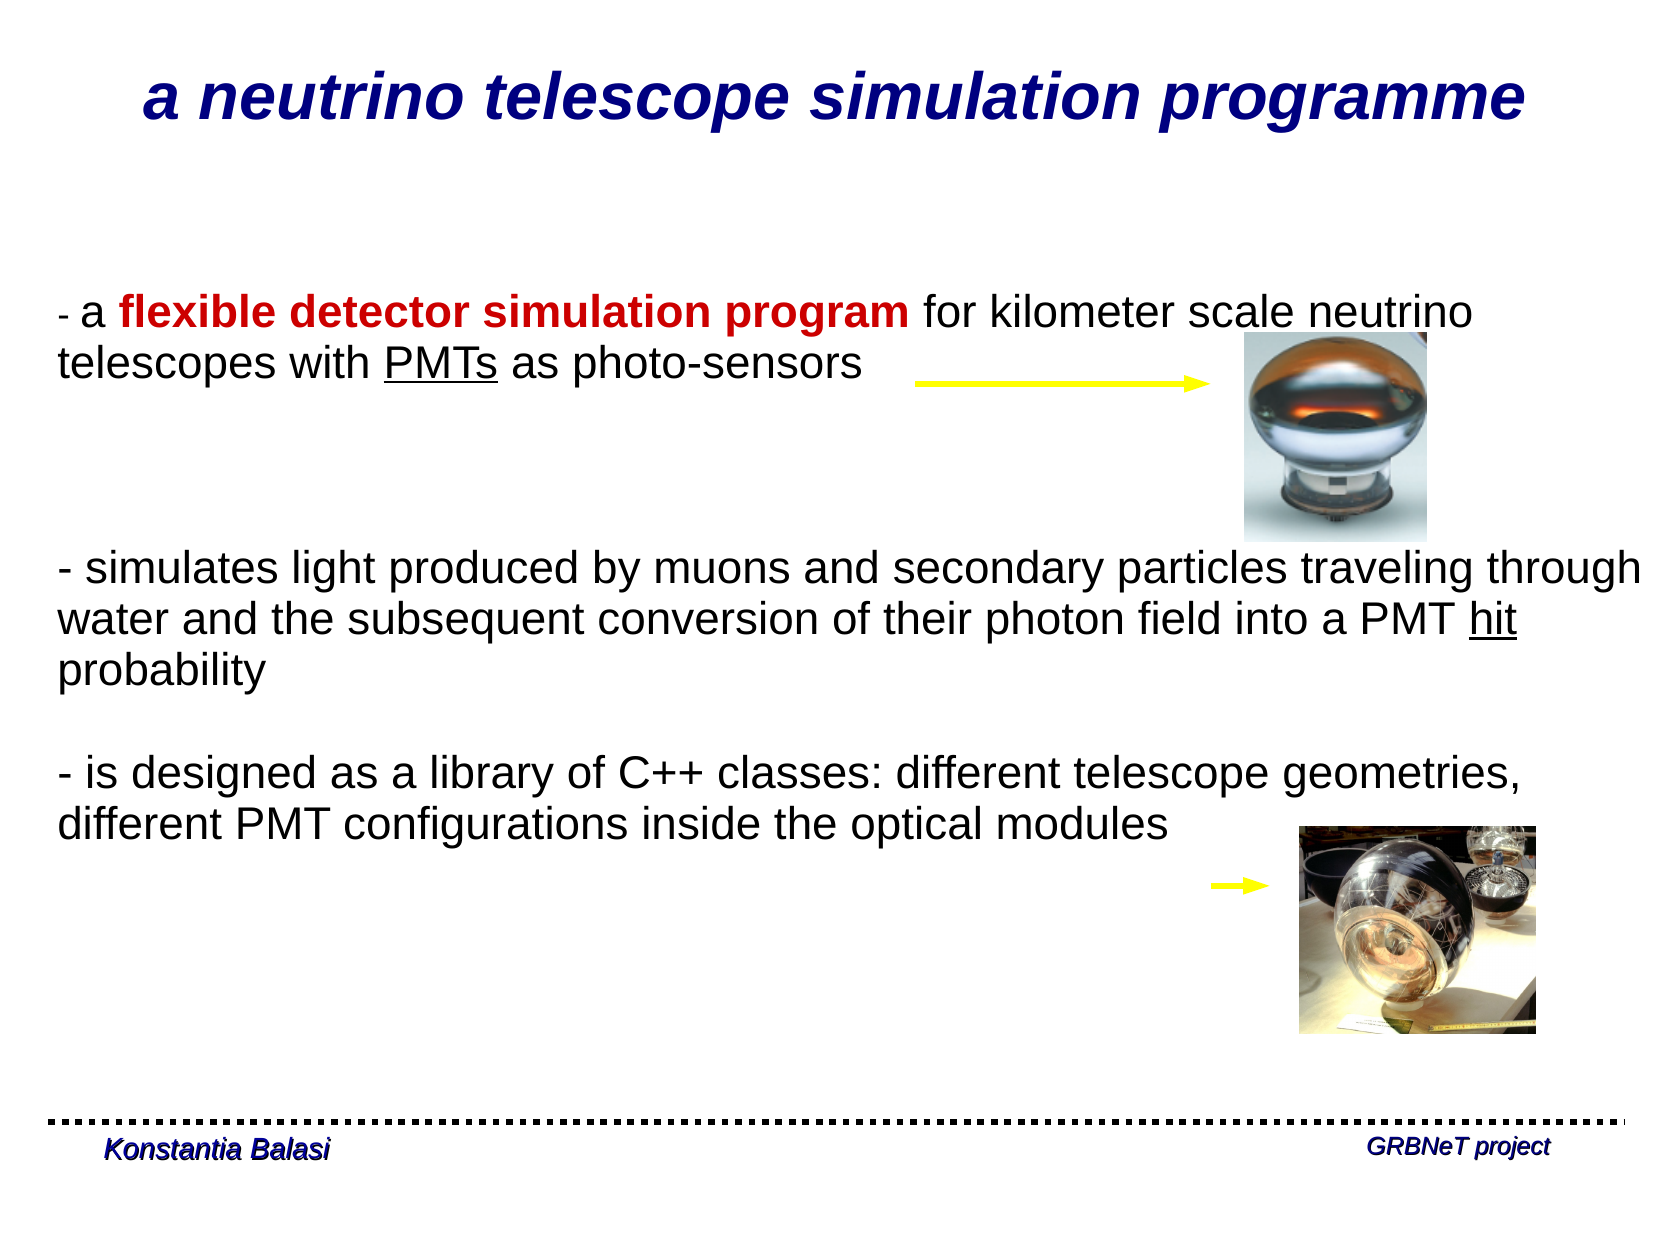

a neutrino telescope simulation programme
- a flexible detector simulation program for kilometer scale neutrino telescopes with PMTs as photo-sensors
- simulates light produced by muons and secondary particles traveling through water and the subsequent conversion of their photon field into a PMT hit probability
- is designed as a library of C++ classes: different telescope geometries, different PMT configurations inside the optical modules
#
GRBNeT project
Konstantia Balasi